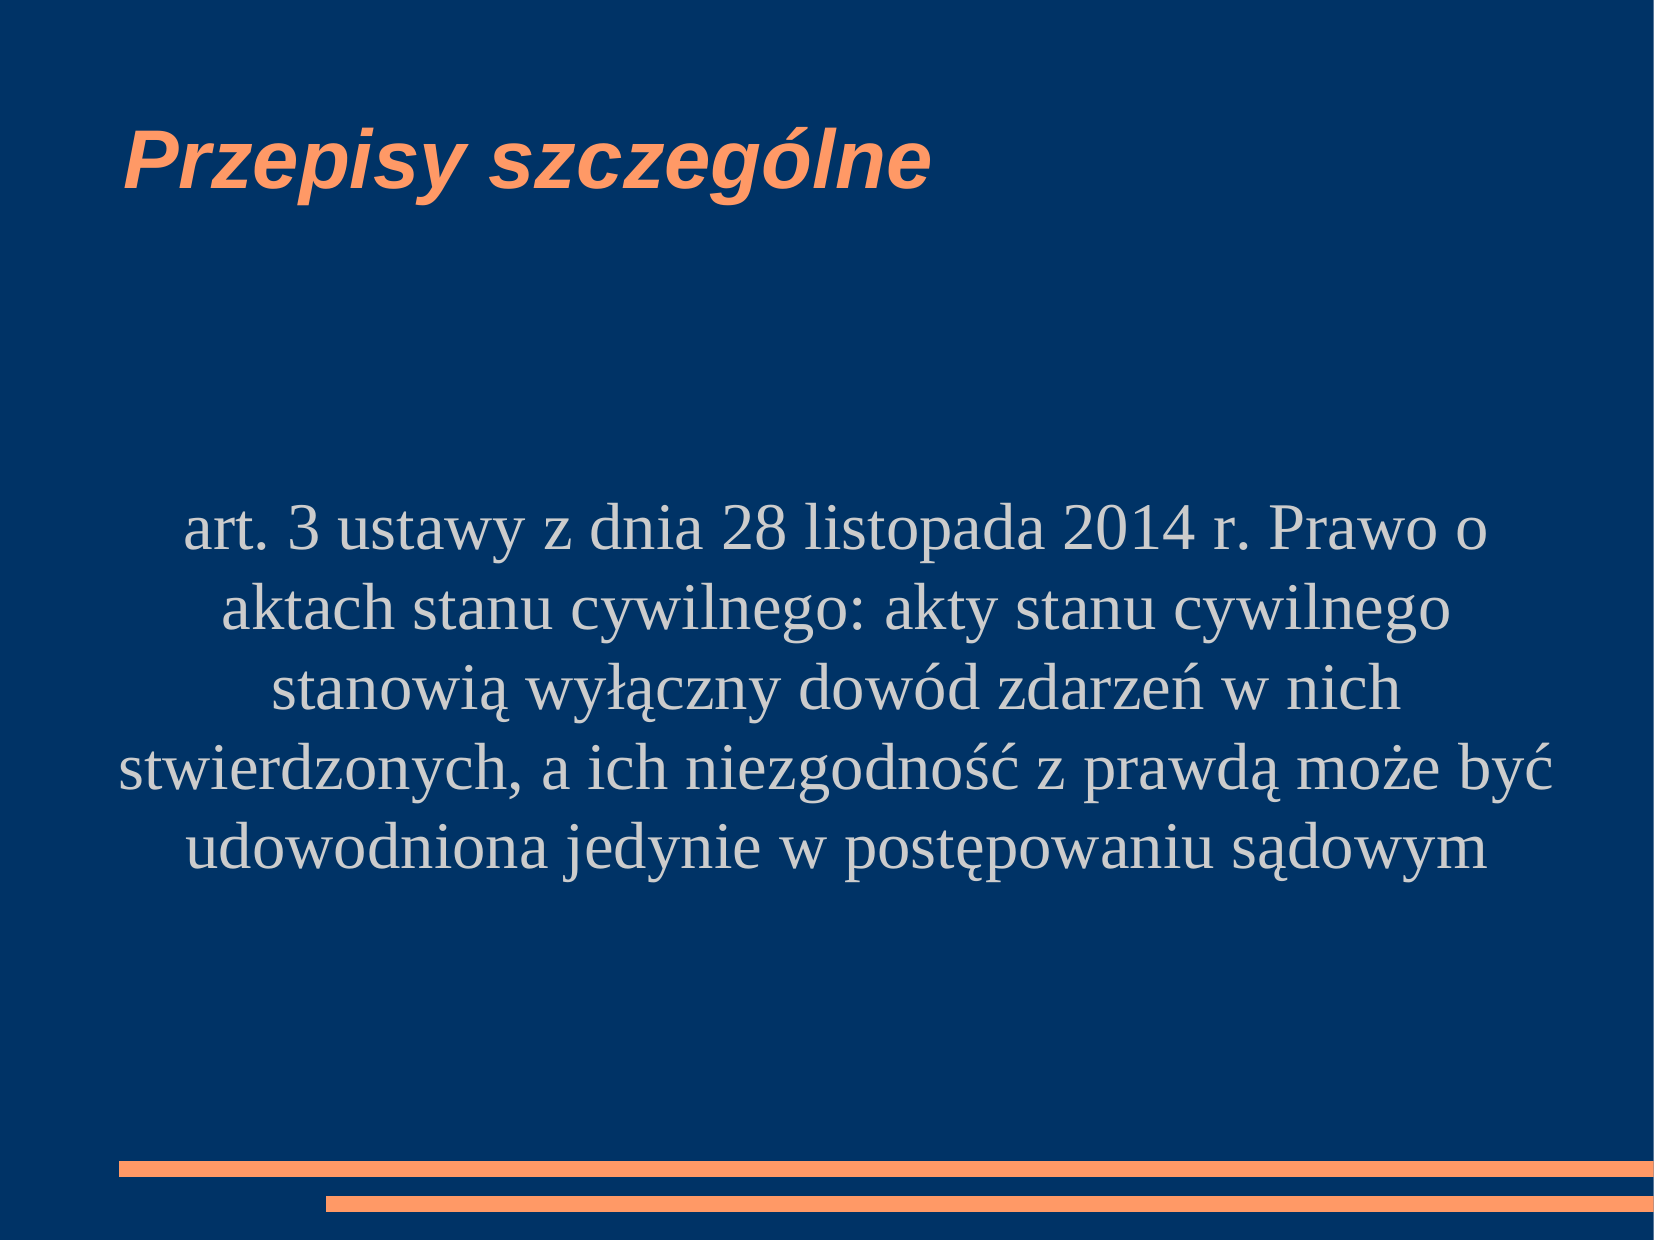

# Przepisy szczególne
art. 3 ustawy z dnia 28 listopada 2014 r. Prawo o aktach stanu cywilnego: akty stanu cywilnego stanowią wyłączny dowód zdarzeń w nich stwierdzonych, a ich niezgodność z prawdą może być udowodniona jedynie w postępowaniu sądowym